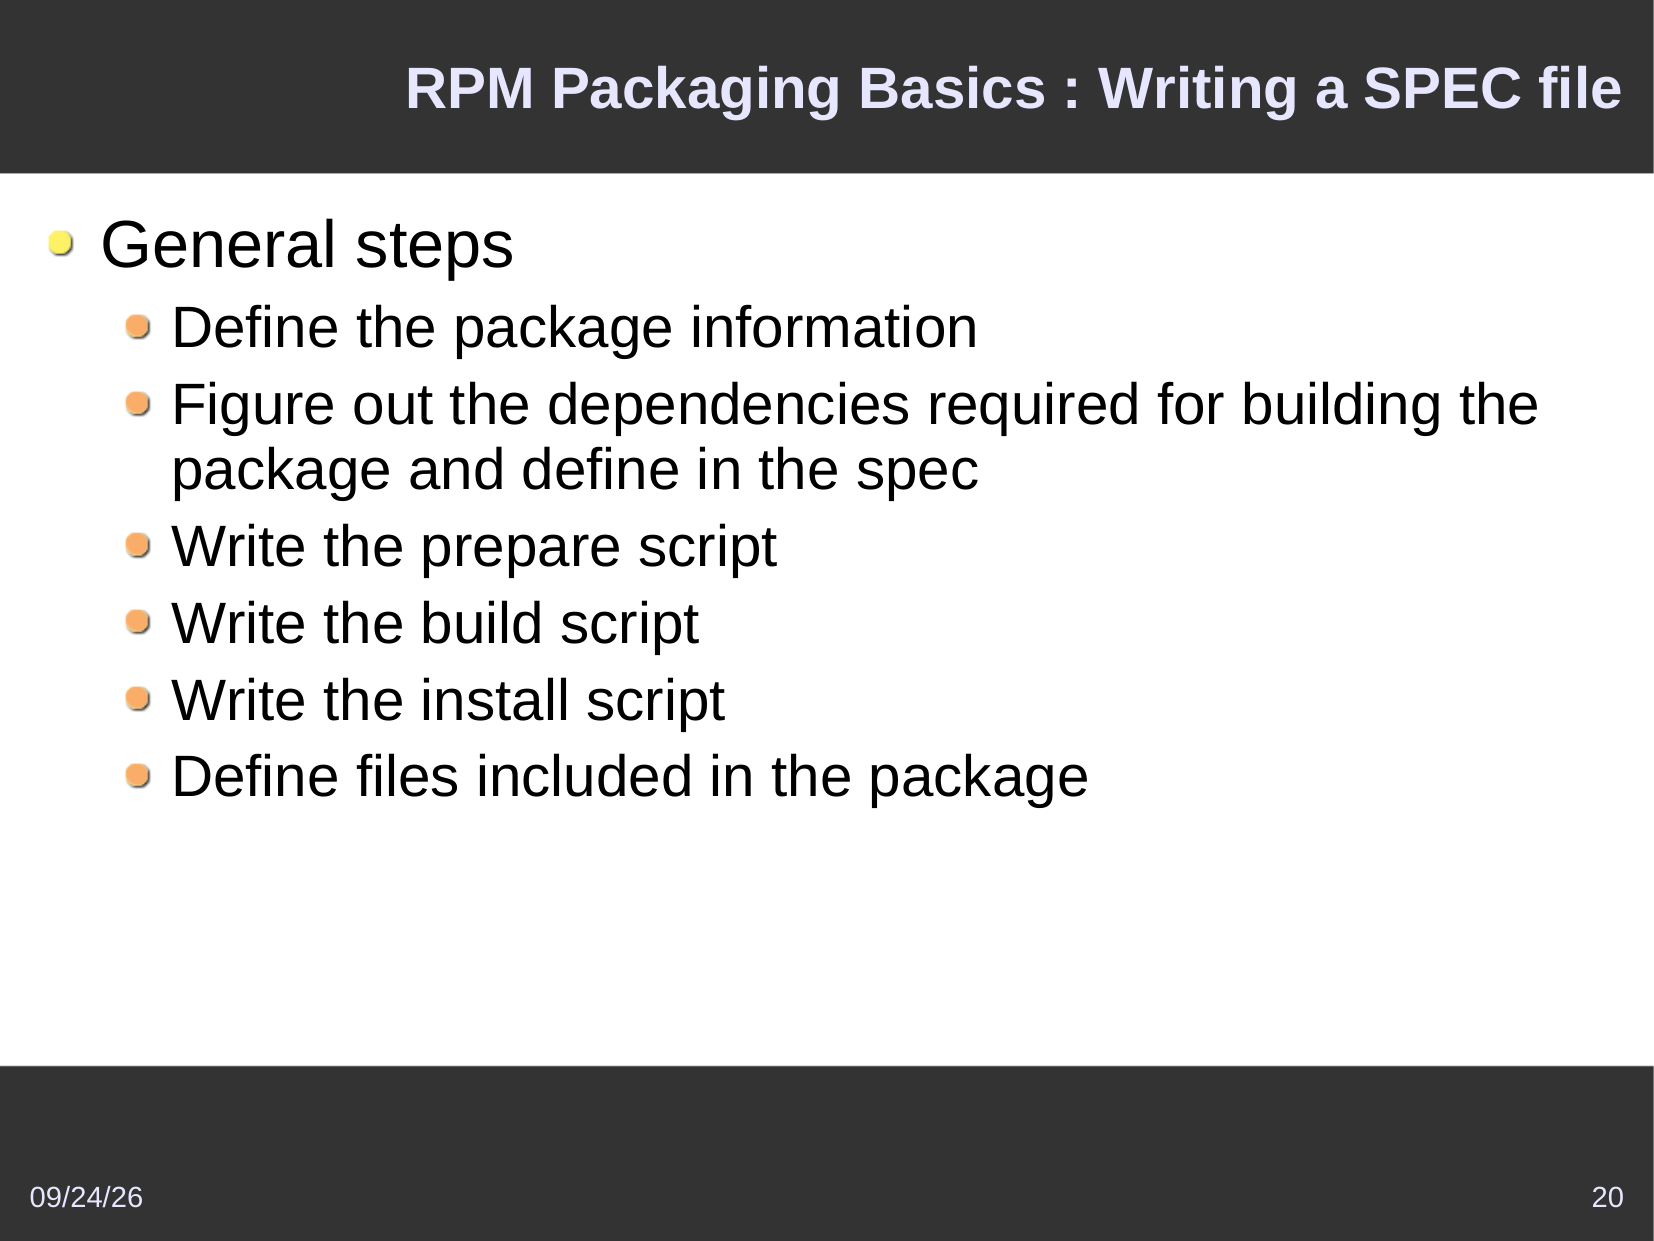

# RPM Packaging Basics : Writing a SPEC file
General steps
Define the package information
Figure out the dependencies required for building the package and define in the spec
Write the prepare script
Write the build script
Write the install script
Define files included in the package
20